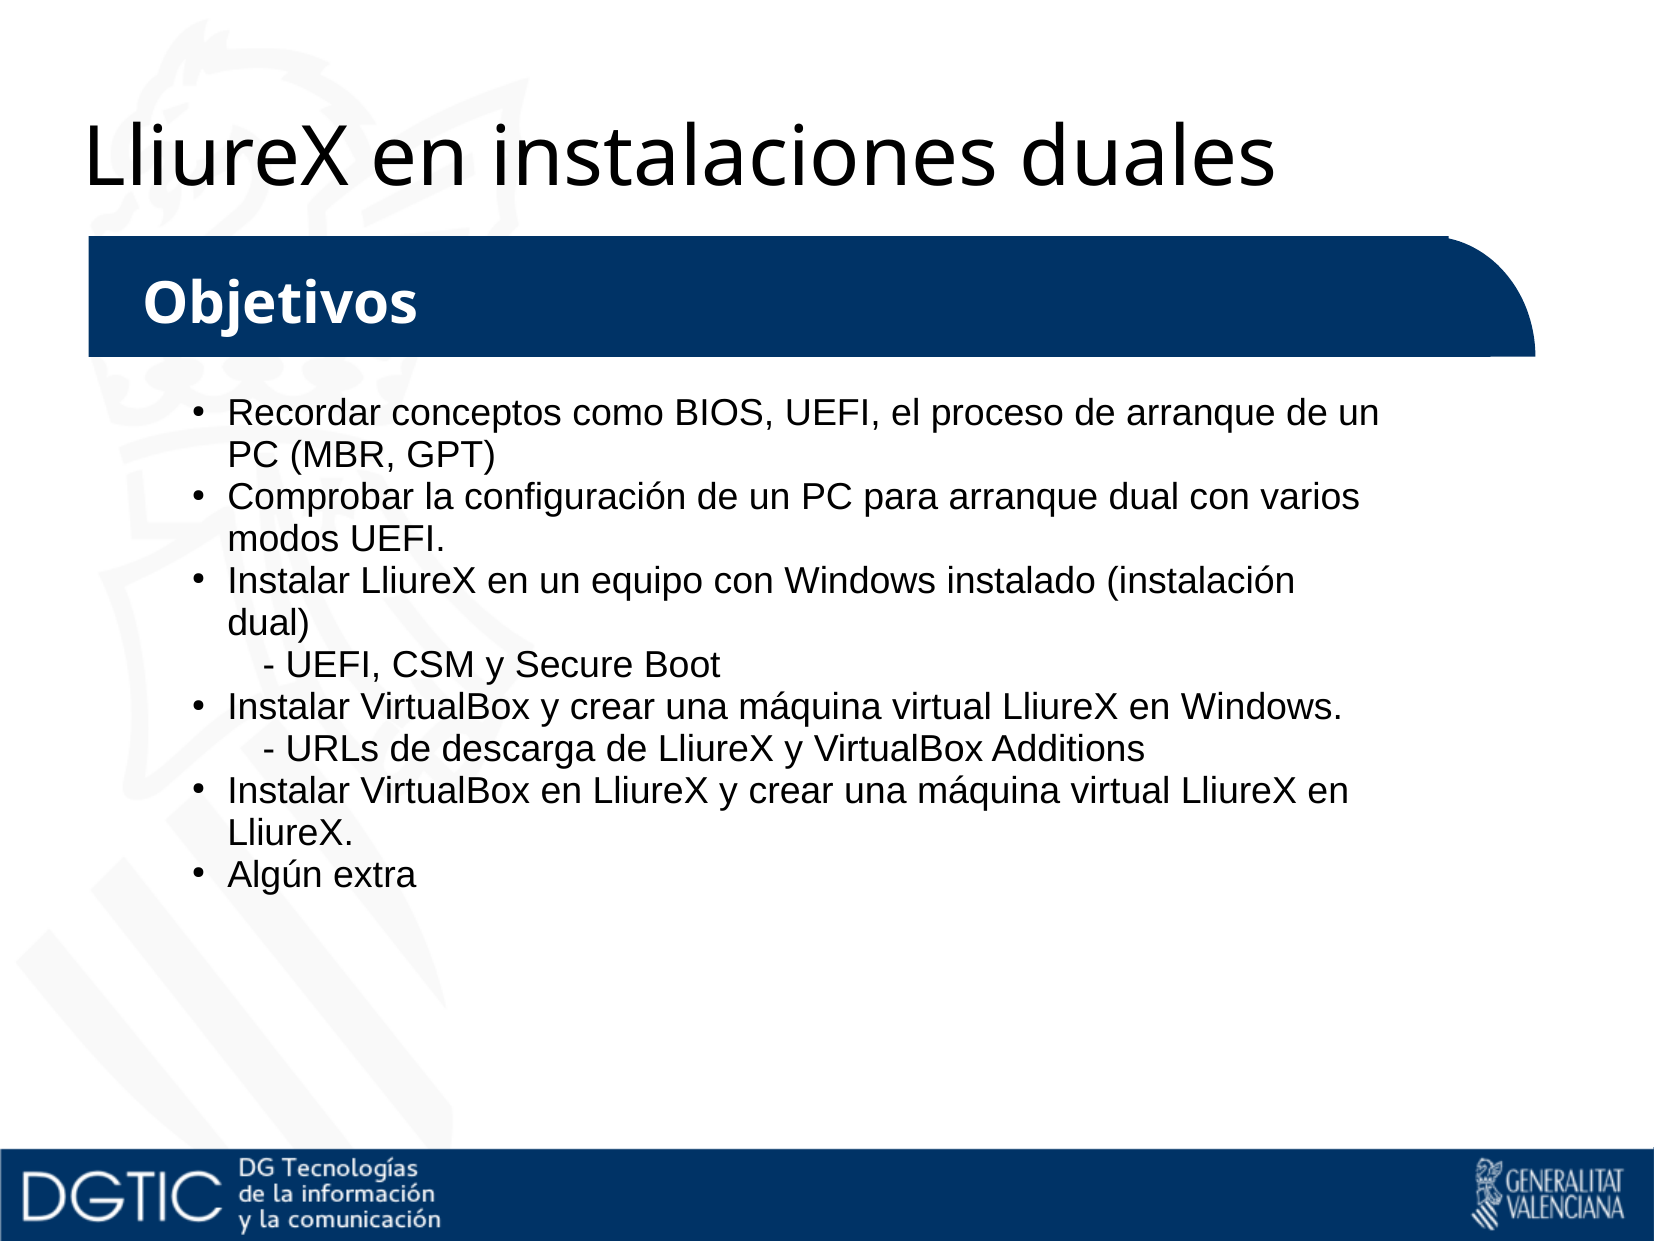

# LliureX en instalaciones duales
Objetivos
Recordar conceptos como BIOS, UEFI, el proceso de arranque de un PC (MBR, GPT)
Comprobar la configuración de un PC para arranque dual con varios modos UEFI.
Instalar LliureX en un equipo con Windows instalado (instalación dual)
- UEFI, CSM y Secure Boot
Instalar VirtualBox y crear una máquina virtual LliureX en Windows.
- URLs de descarga de LliureX y VirtualBox Additions
Instalar VirtualBox en LliureX y crear una máquina virtual LliureX en LliureX.
Algún extra